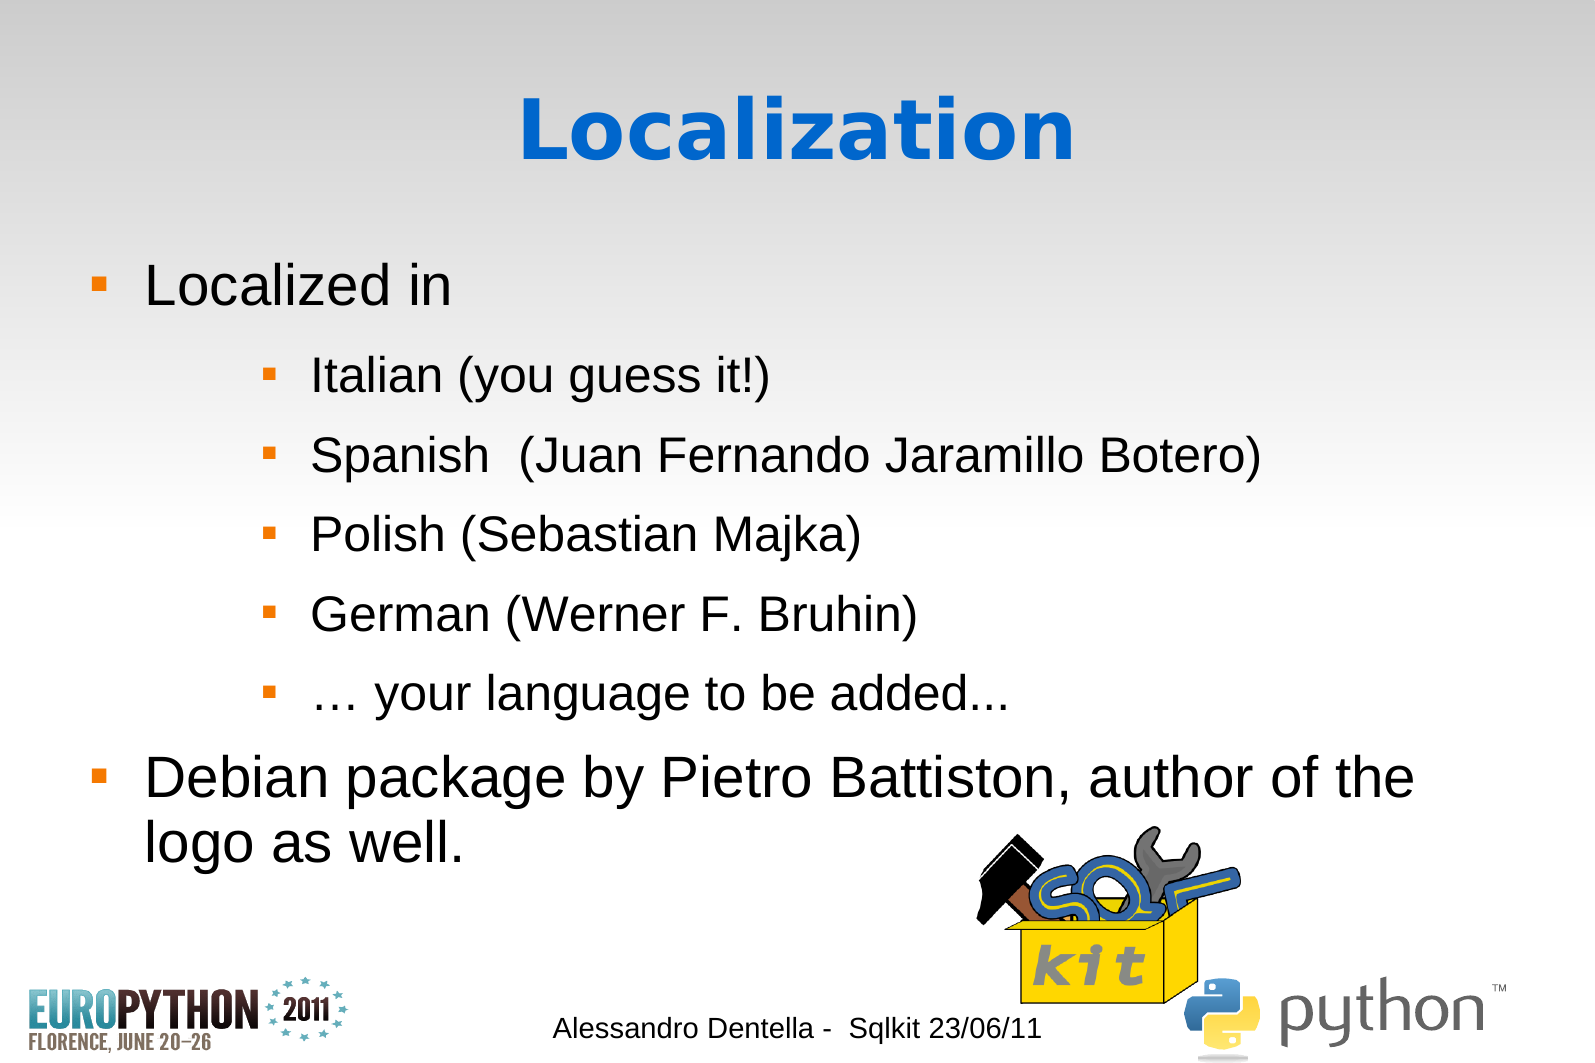

# Localization
Localized in
Italian (you guess it!)
Spanish (Juan Fernando Jaramillo Botero)
Polish (Sebastian Majka)
German (Werner F. Bruhin)
… your language to be added...
Debian package by Pietro Battiston, author of the logo as well.